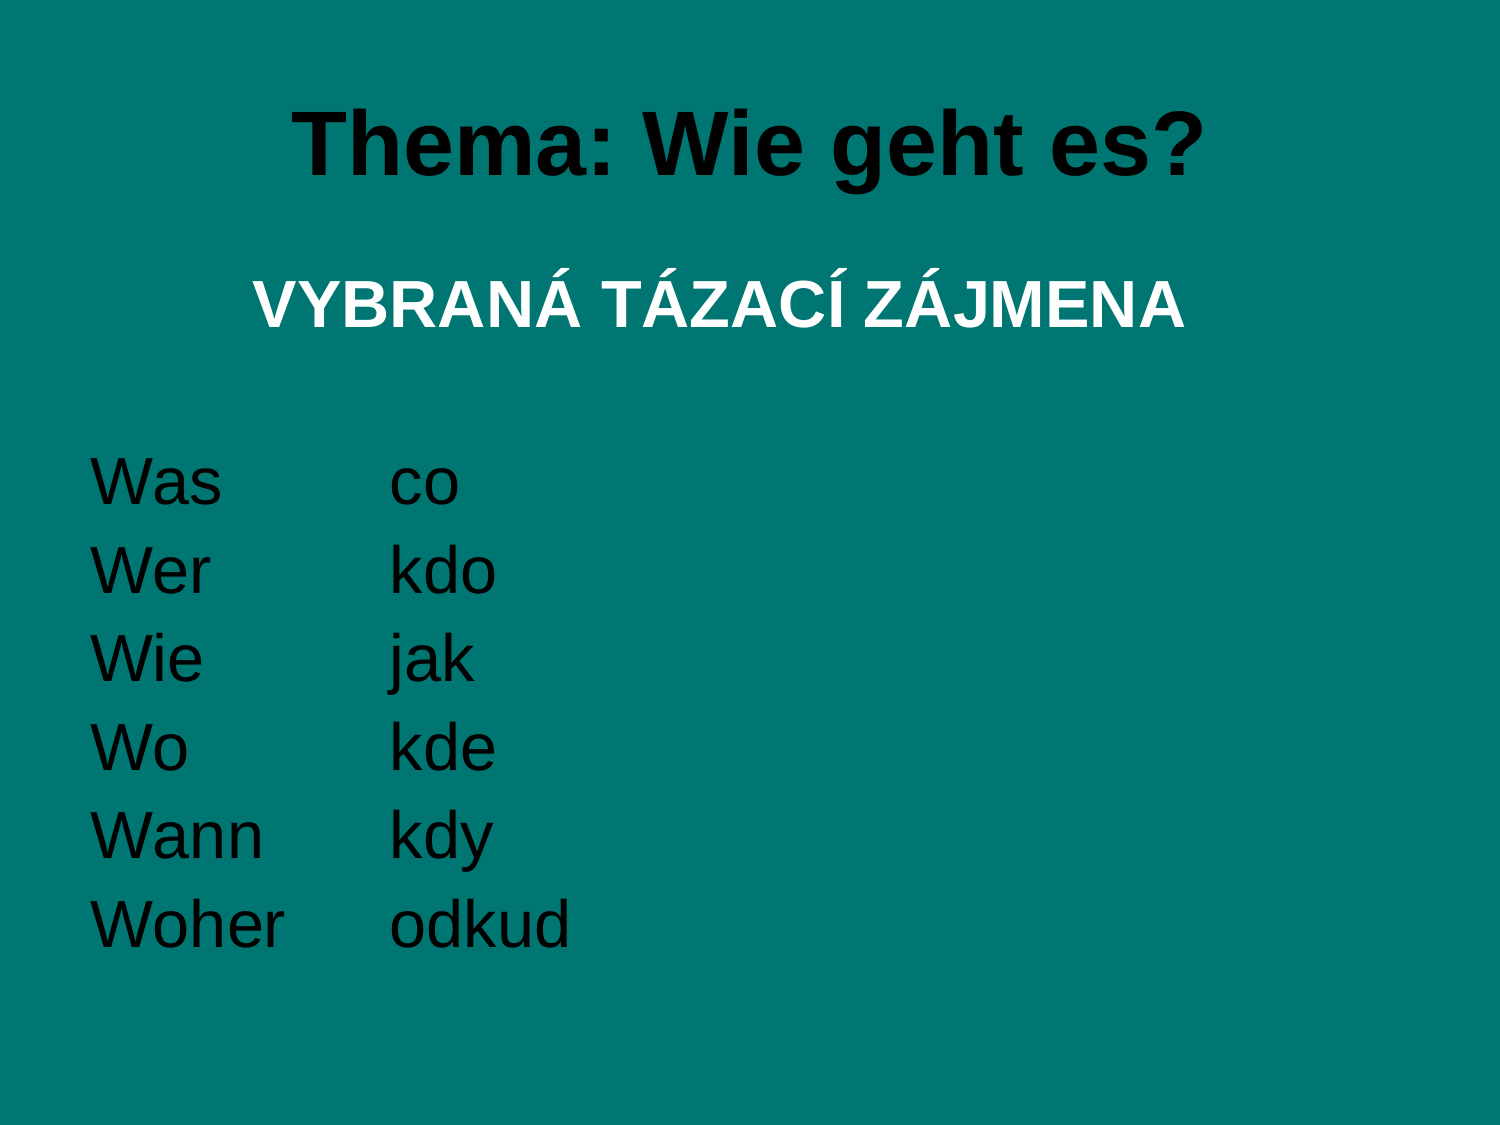

# Thema: Wie geht es?
VYBRANÁ TÁZACÍ ZÁJMENA
Was 	co
Wer 		kdo
Wie 		jak
Wo		kde
Wann 	kdy
Woher 	odkud